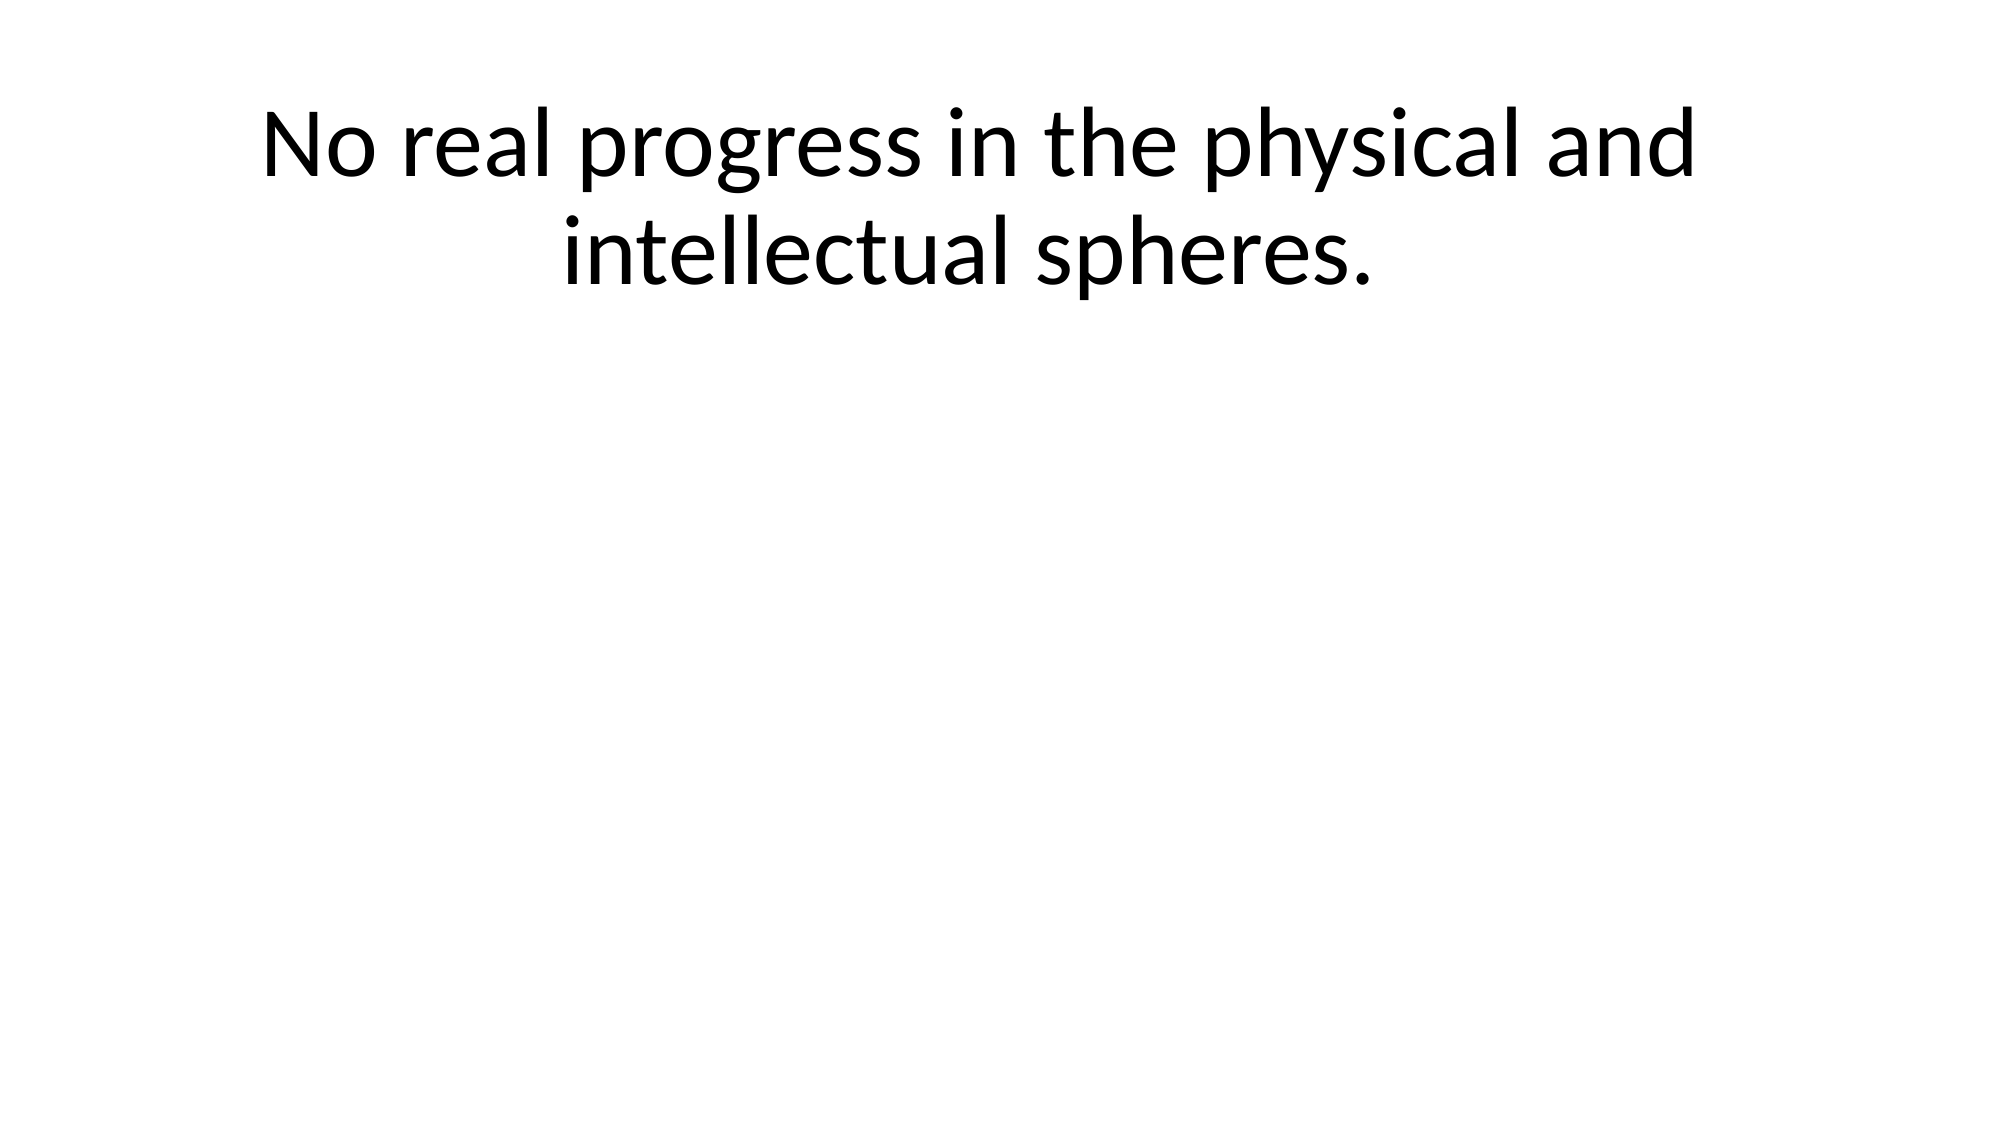

# No real progress in the physical and intellectual spheres.